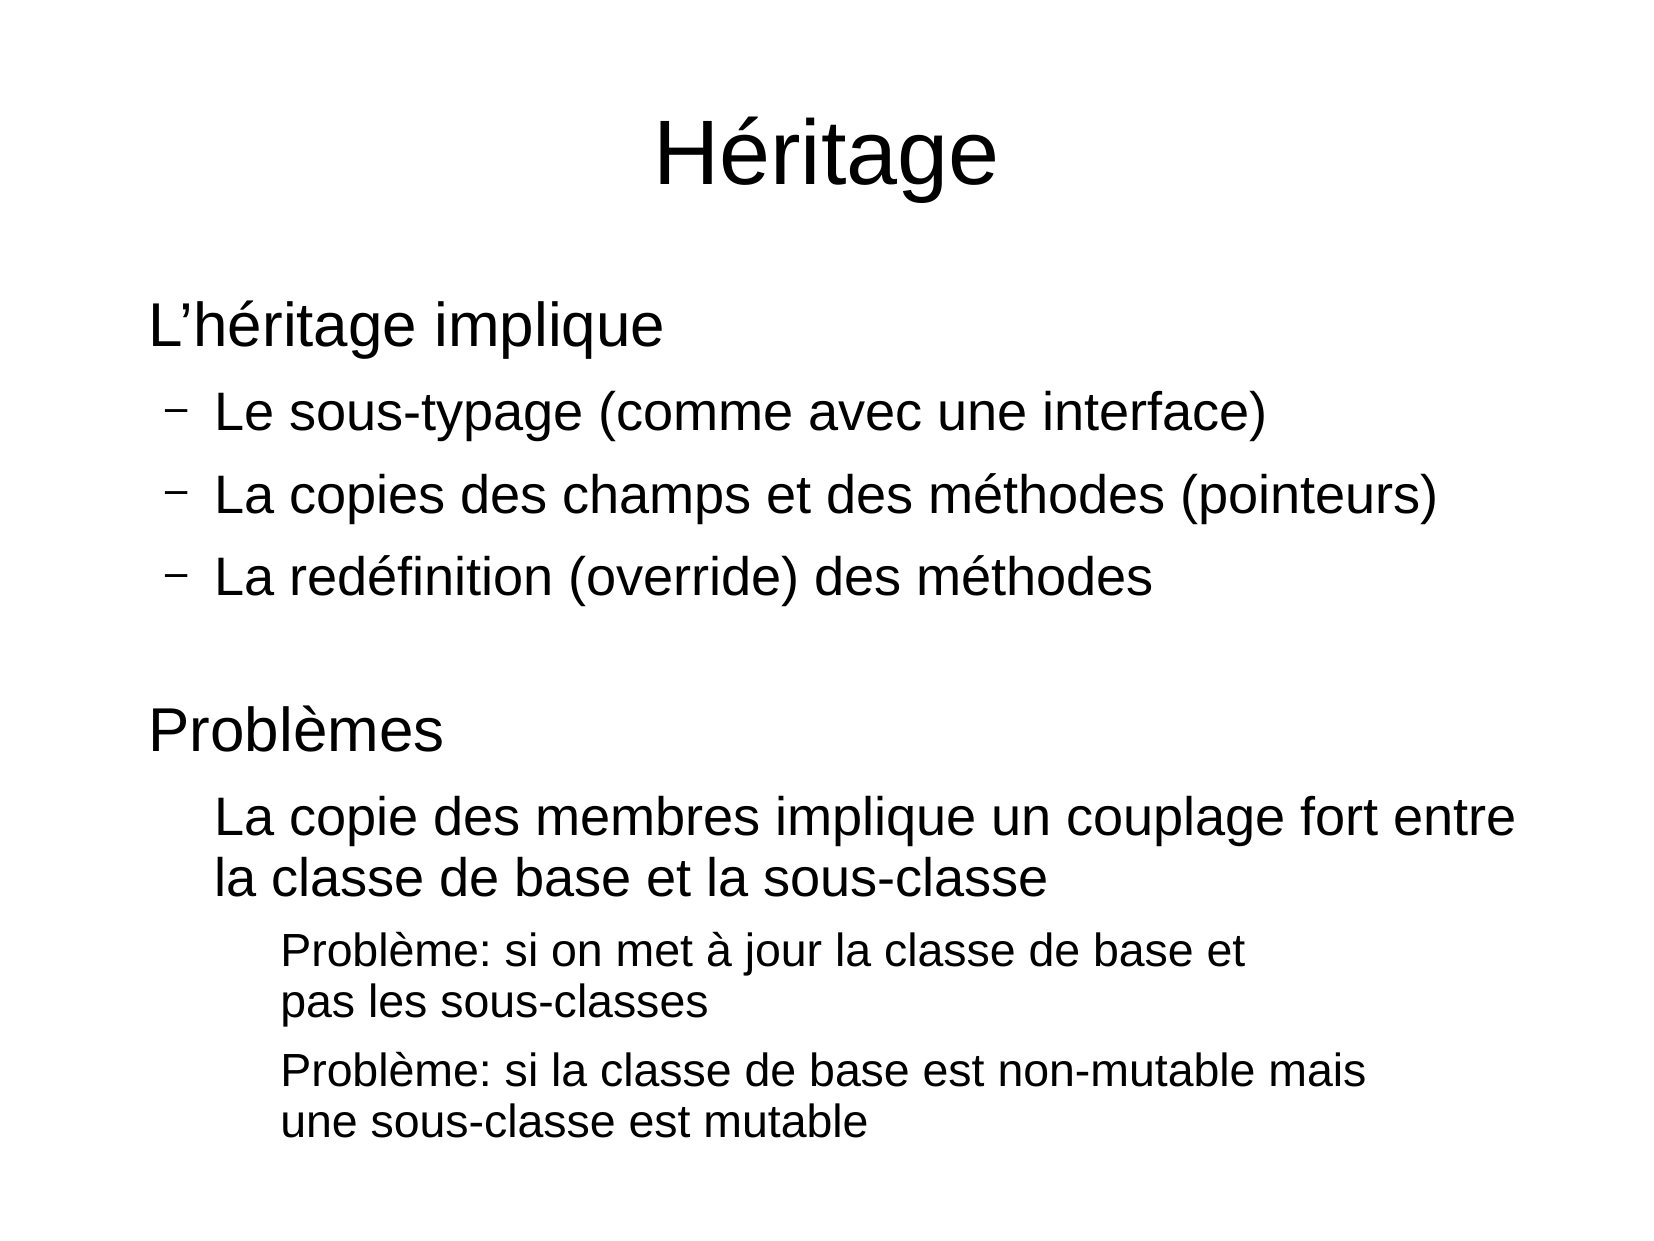

# Héritage
L’héritage implique
Le sous-typage (comme avec une interface)
La copies des champs et des méthodes (pointeurs)
La redéfinition (override) des méthodes
Problèmes
La copie des membres implique un couplage fort entre la classe de base et la sous-classe
Problème: si on met à jour la classe de base et
pas les sous-classes
Problème: si la classe de base est non-mutable mais
une sous-classe est mutable